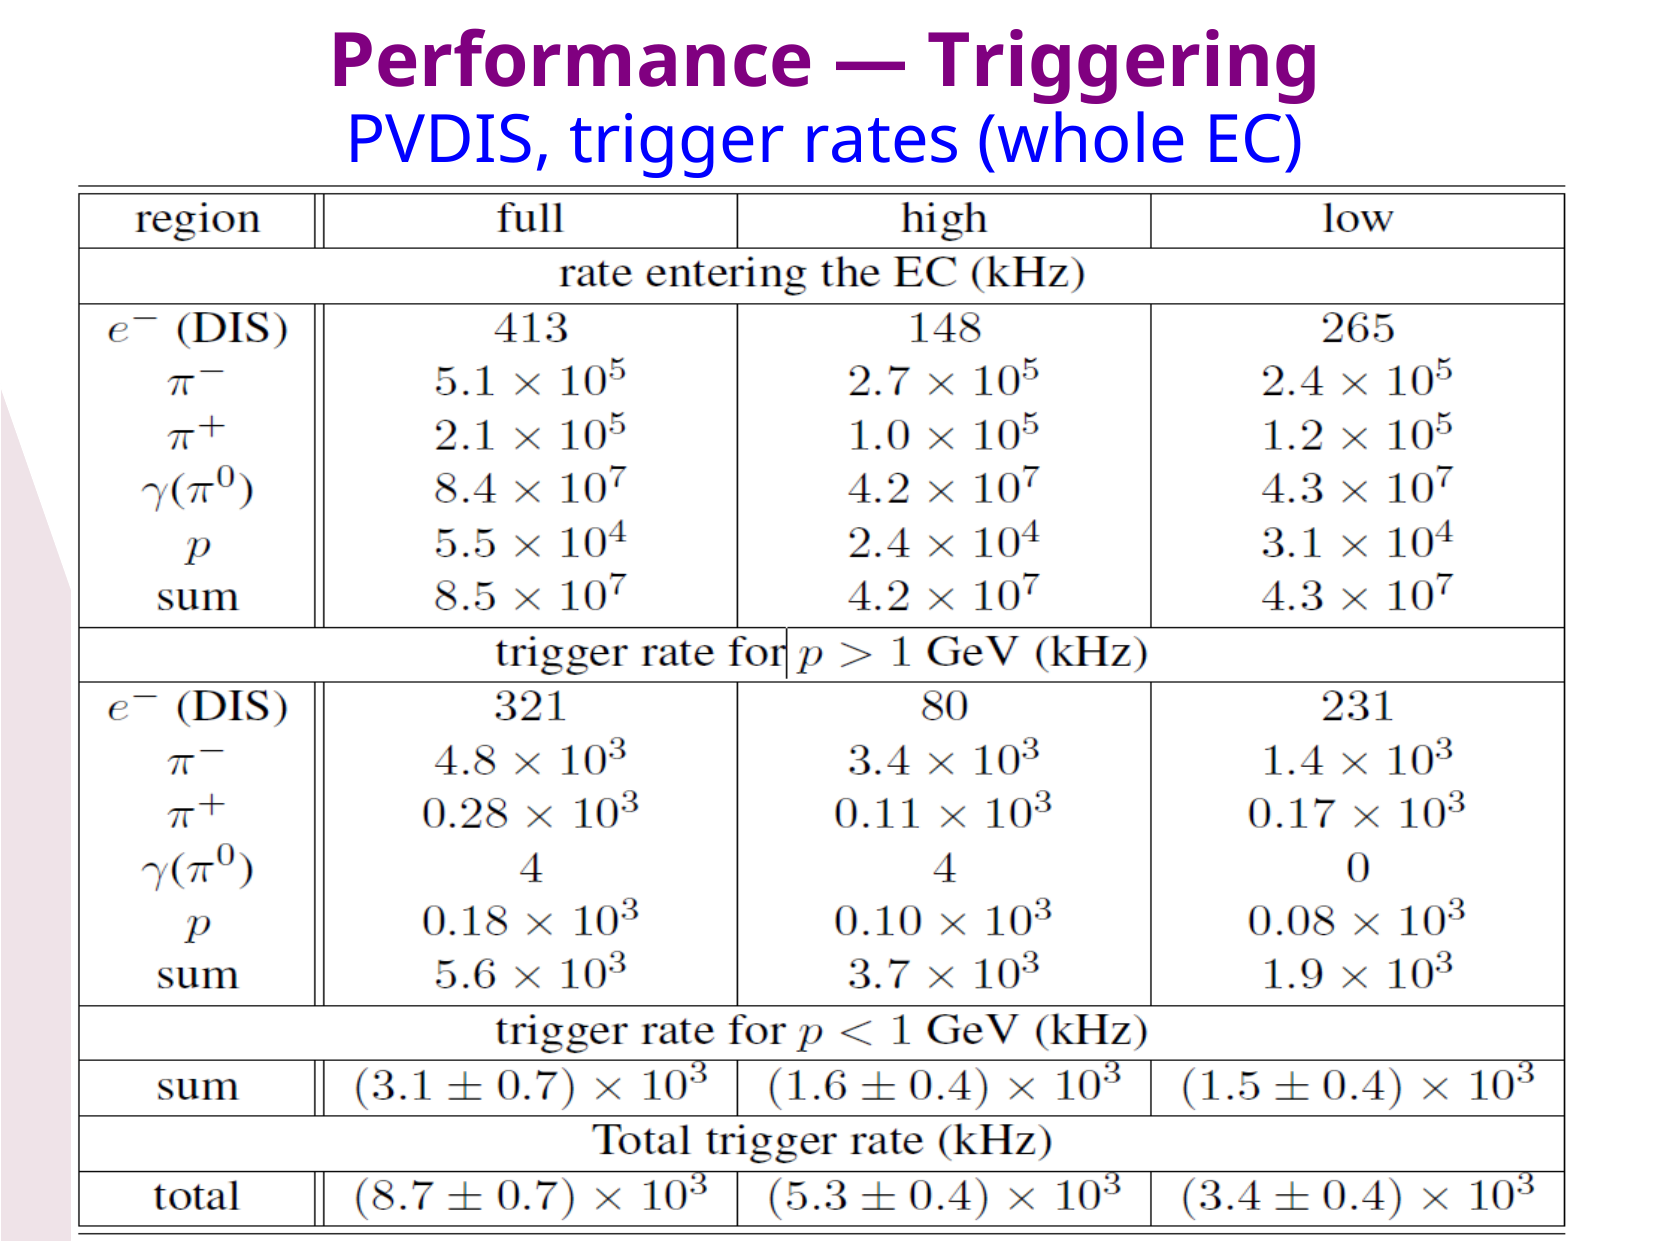

Performance ― Triggering
PVDIS, trigger rates (whole EC)
29